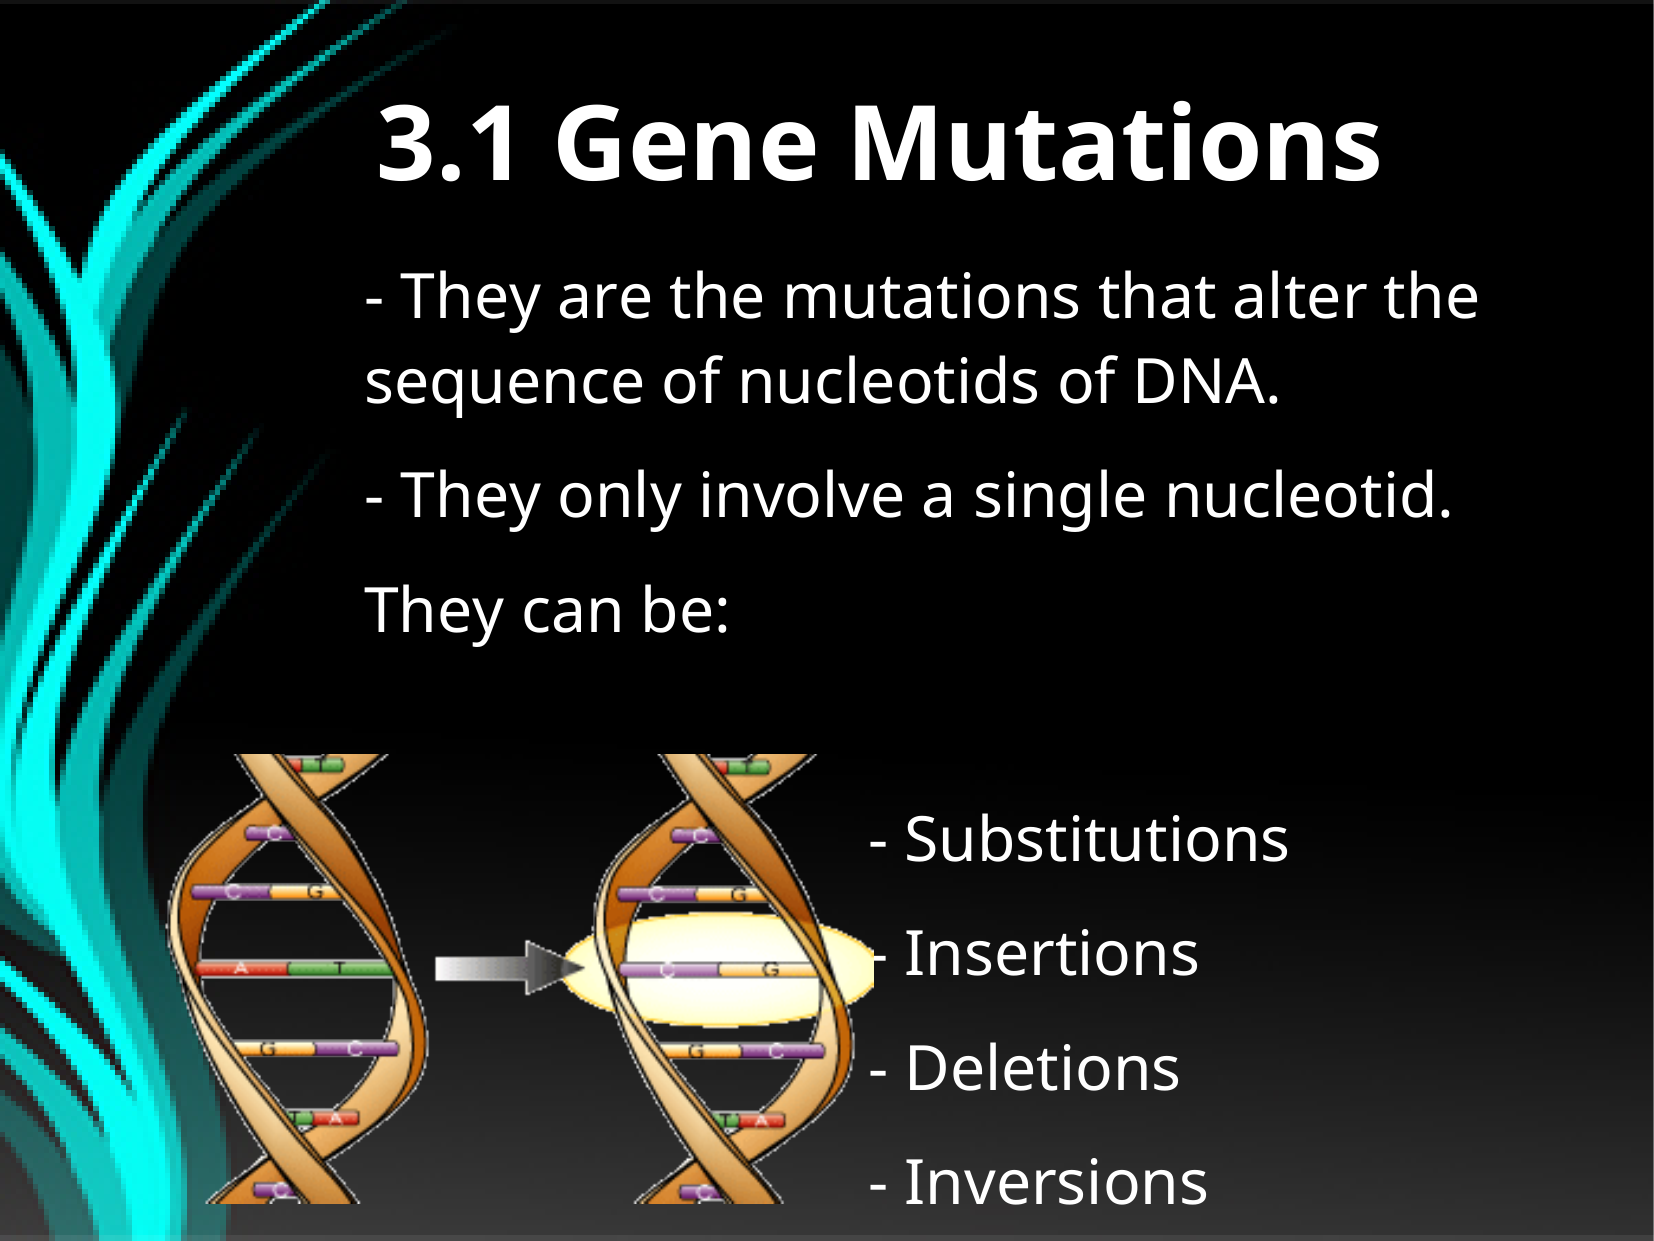

# 3.1 Gene Mutations
- They are the mutations that alter the sequence of nucleotids of DNA.
- They only involve a single nucleotid.
They can be:
 - Substitutions
 - Insertions
 - Deletions
 - Inversions